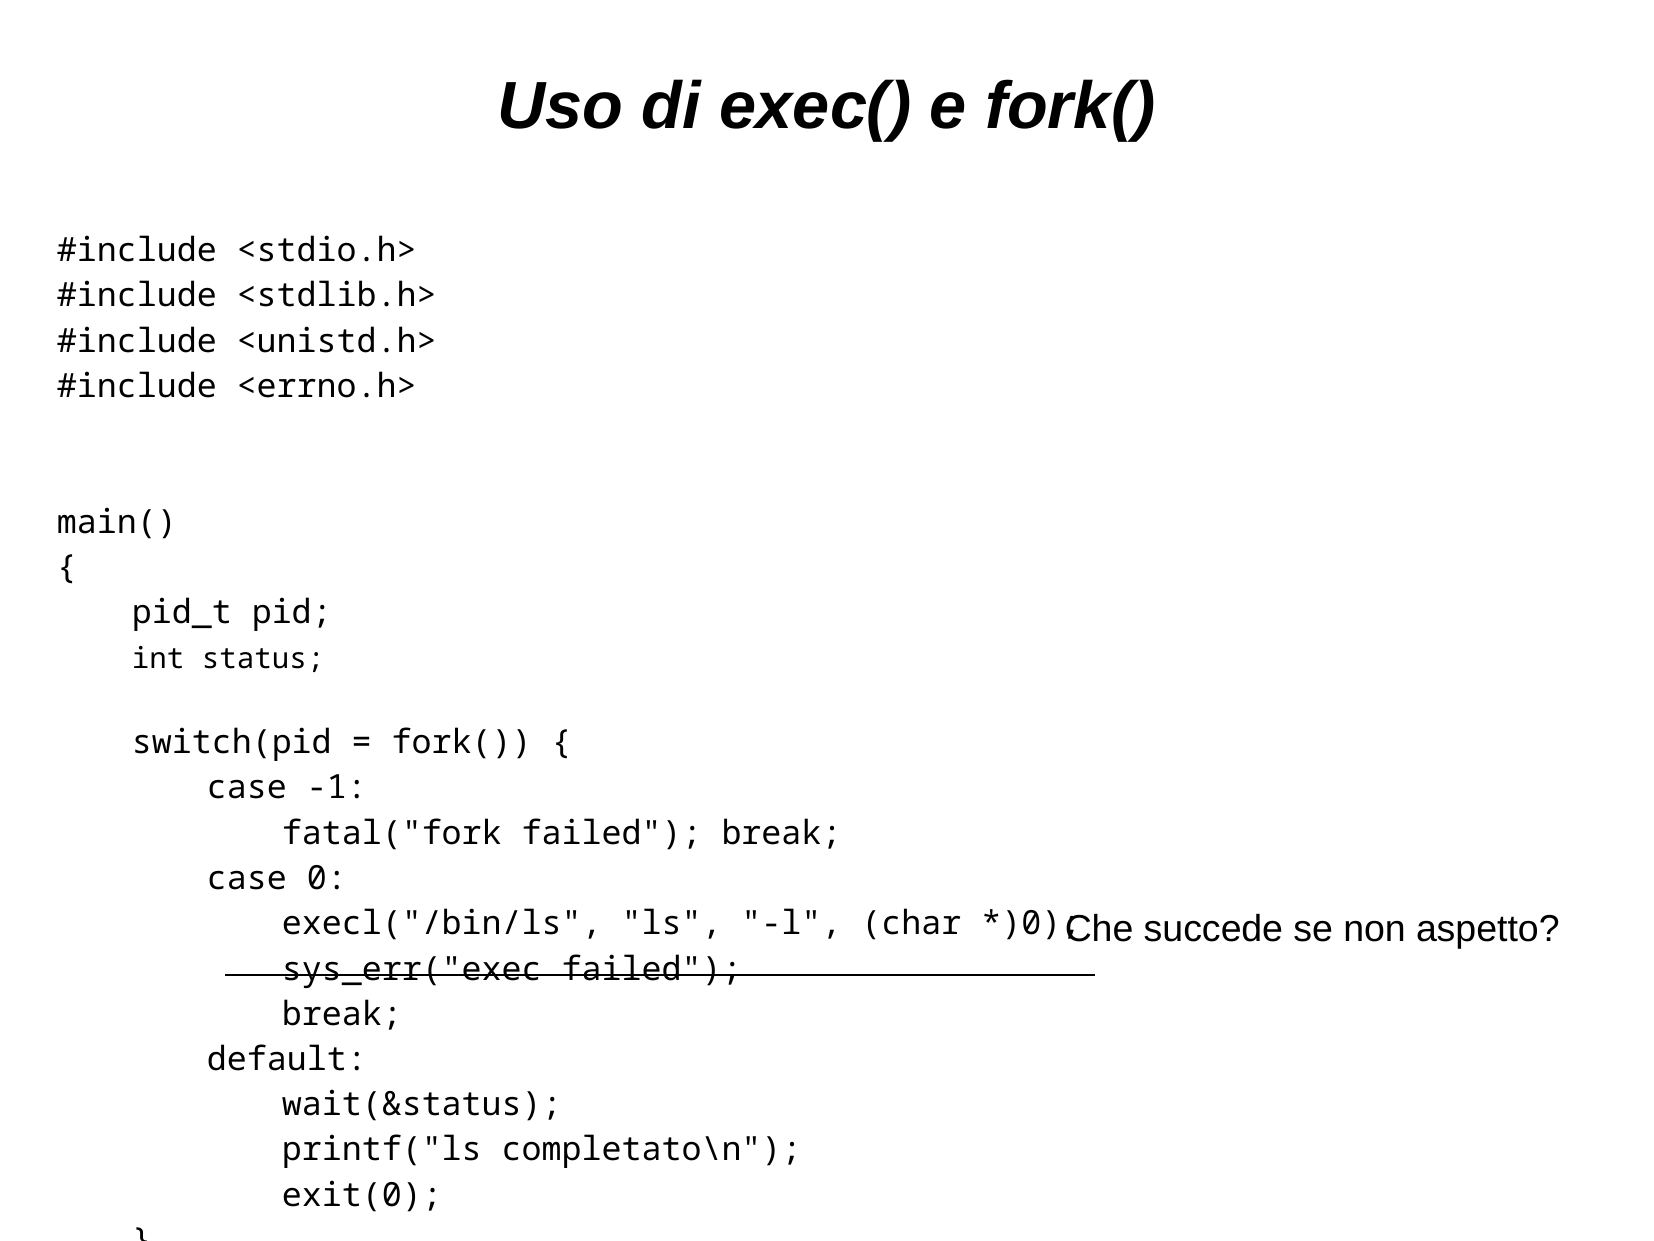

# Uso di exec() e fork()
#include <stdio.h>
#include <stdlib.h>
#include <unistd.h>
#include <errno.h>
main()
{
	pid_t pid;
	int status;
	switch(pid = fork()) {
		case -1:
			fatal("fork failed"); break;
		case 0:
			execl("/bin/ls", "ls", "-l", (char *)0);
			sys_err("exec failed");
			break;
		default:
			wait(&status);
			printf("ls completato\n");
			exit(0);
	}
}
Che succede se non aspetto?